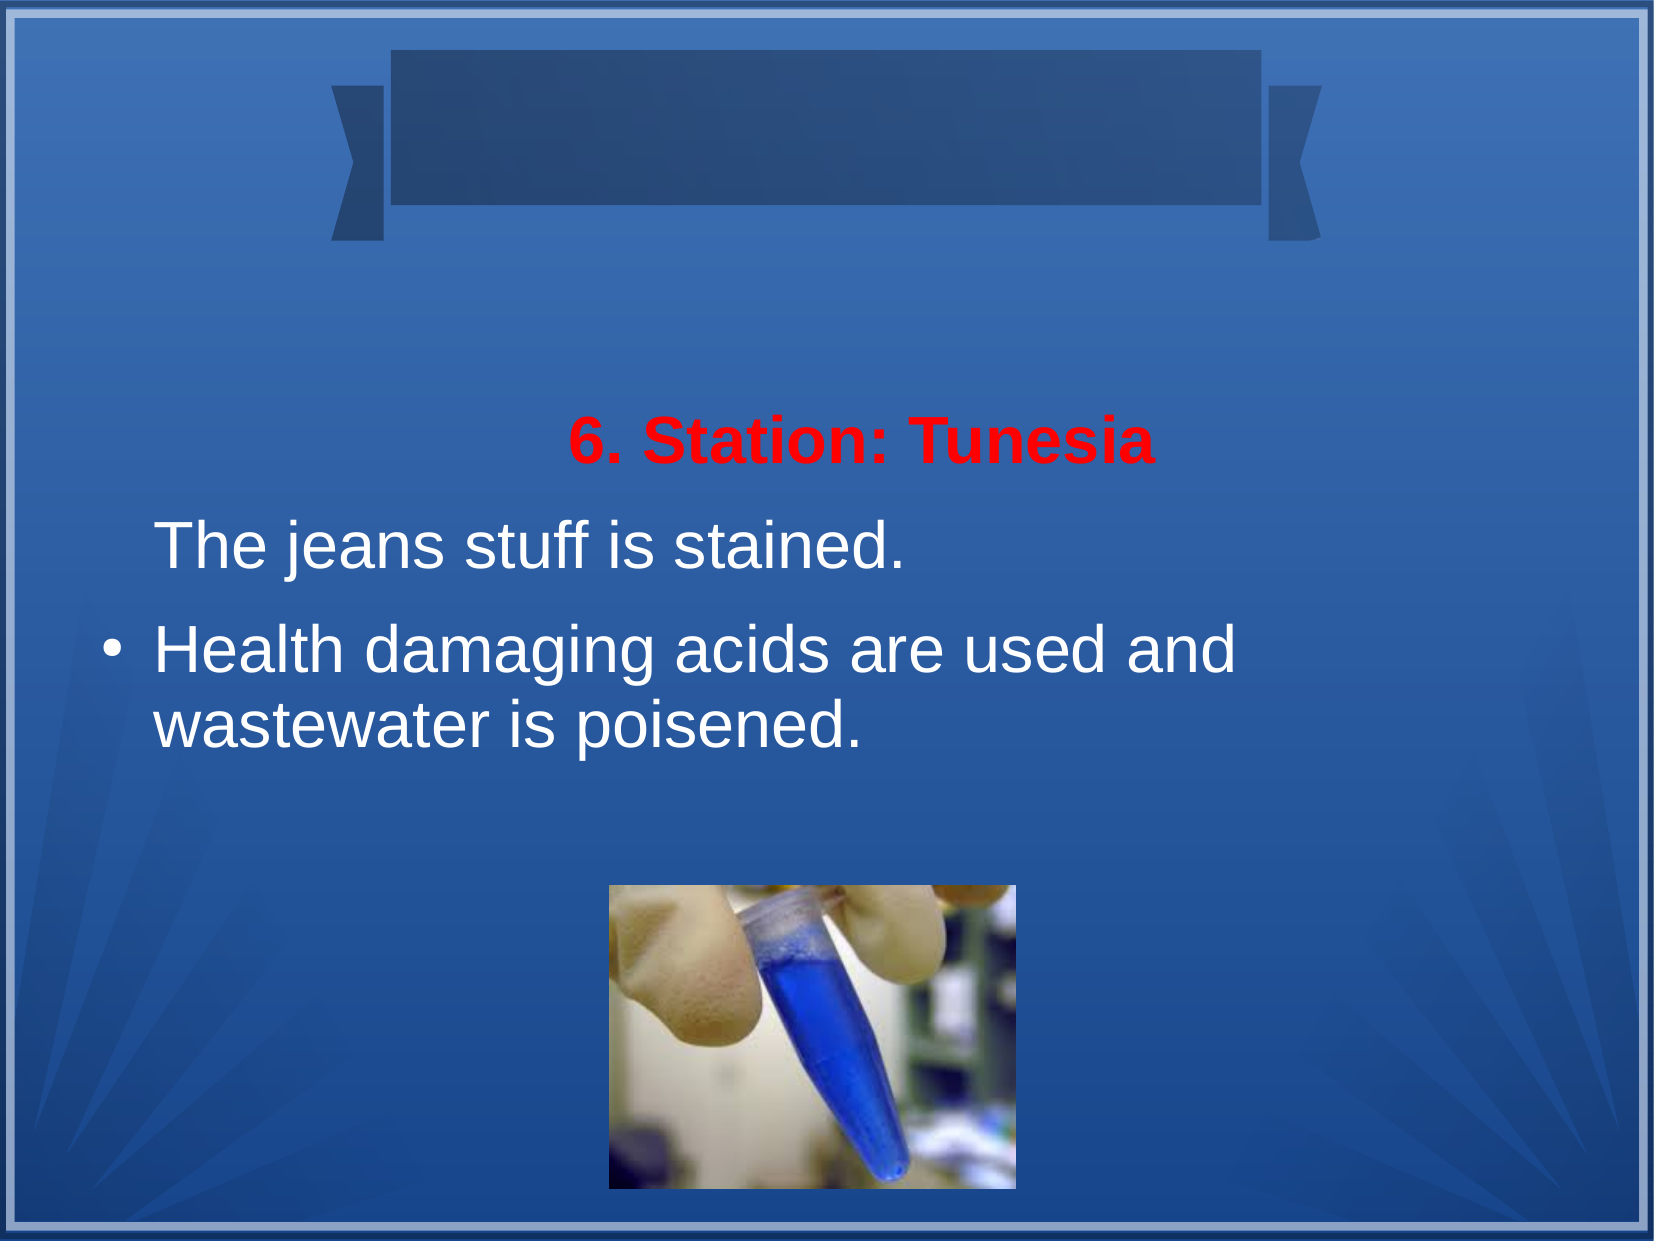

#
6. Station: Tunesia
The jeans stuff is stained.
Health damaging acids are used and wastewater is poisened.